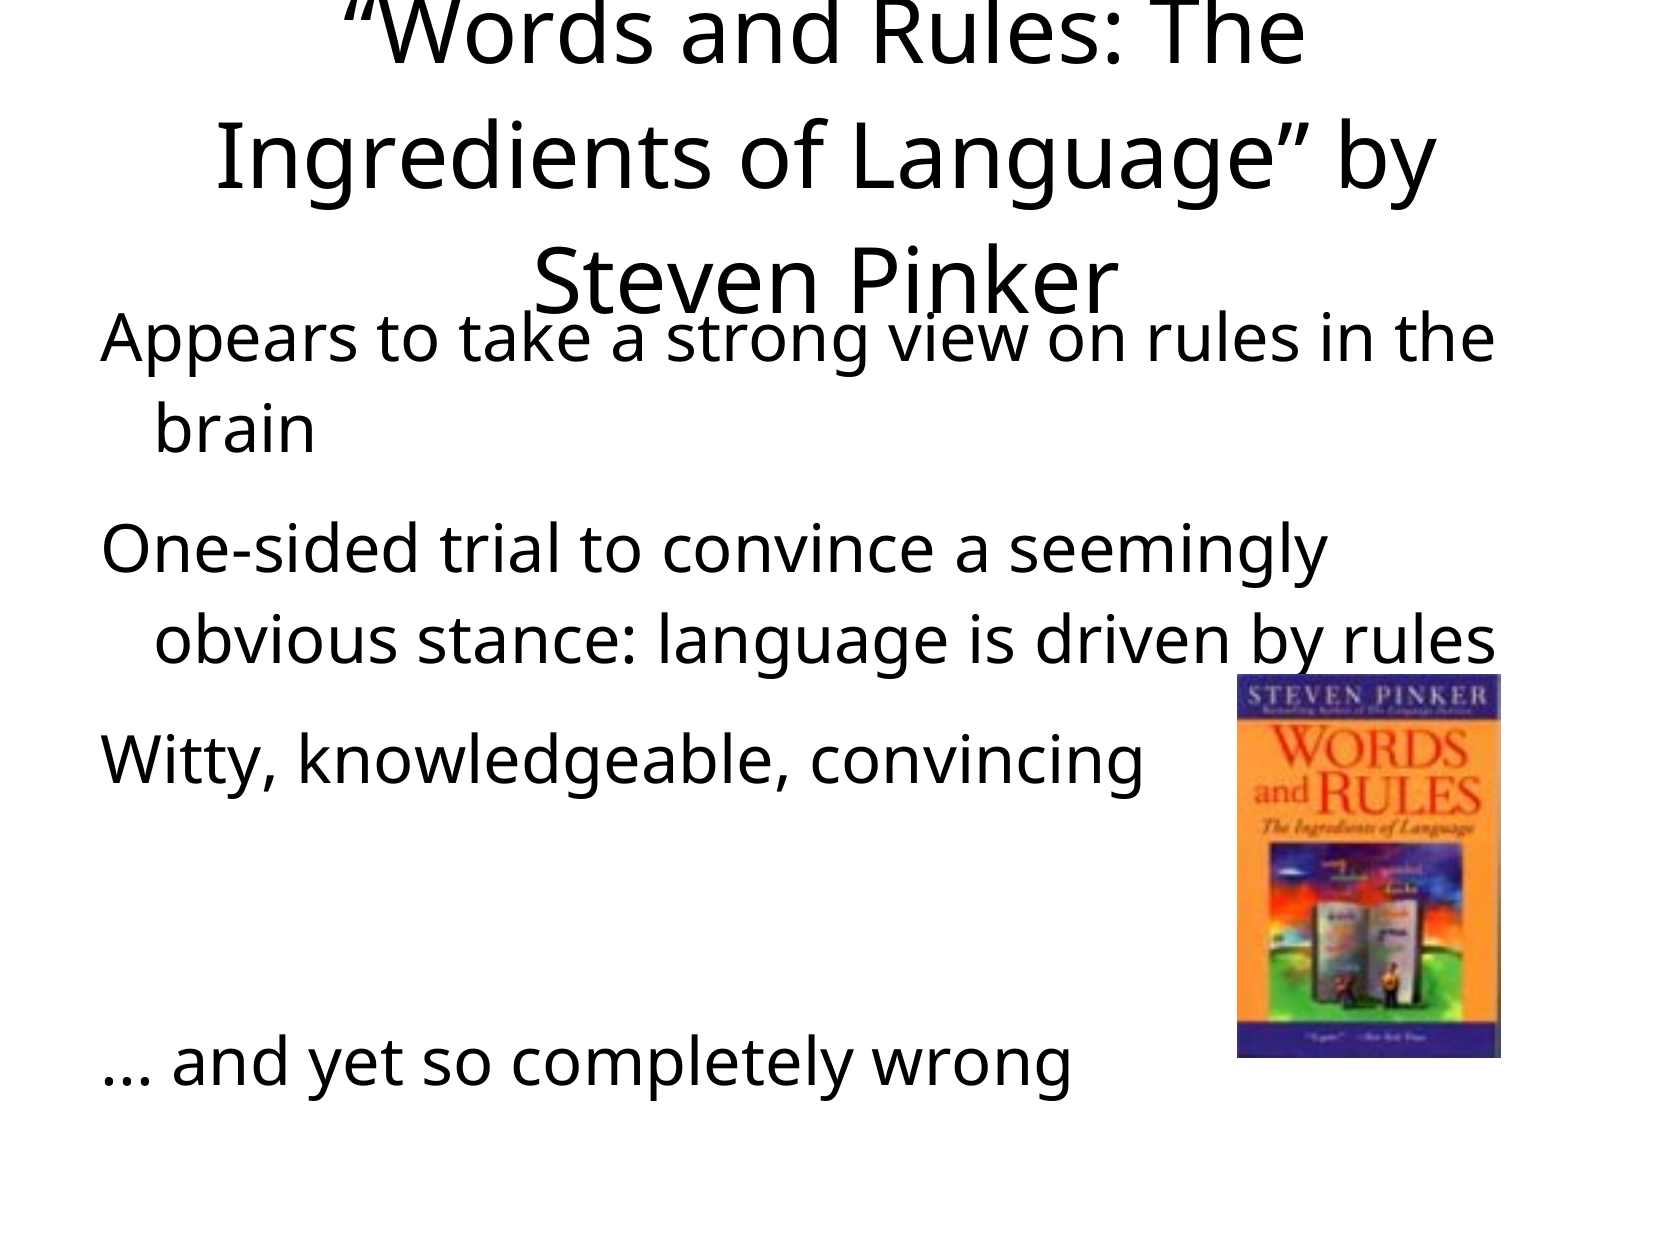

# “Words and Rules: The Ingredients of Language” by Steven Pinker
Appears to take a strong view on rules in the brain
One-sided trial to convince a seemingly obvious stance: language is driven by rules
Witty, knowledgeable, convincing
... and yet so completely wrong